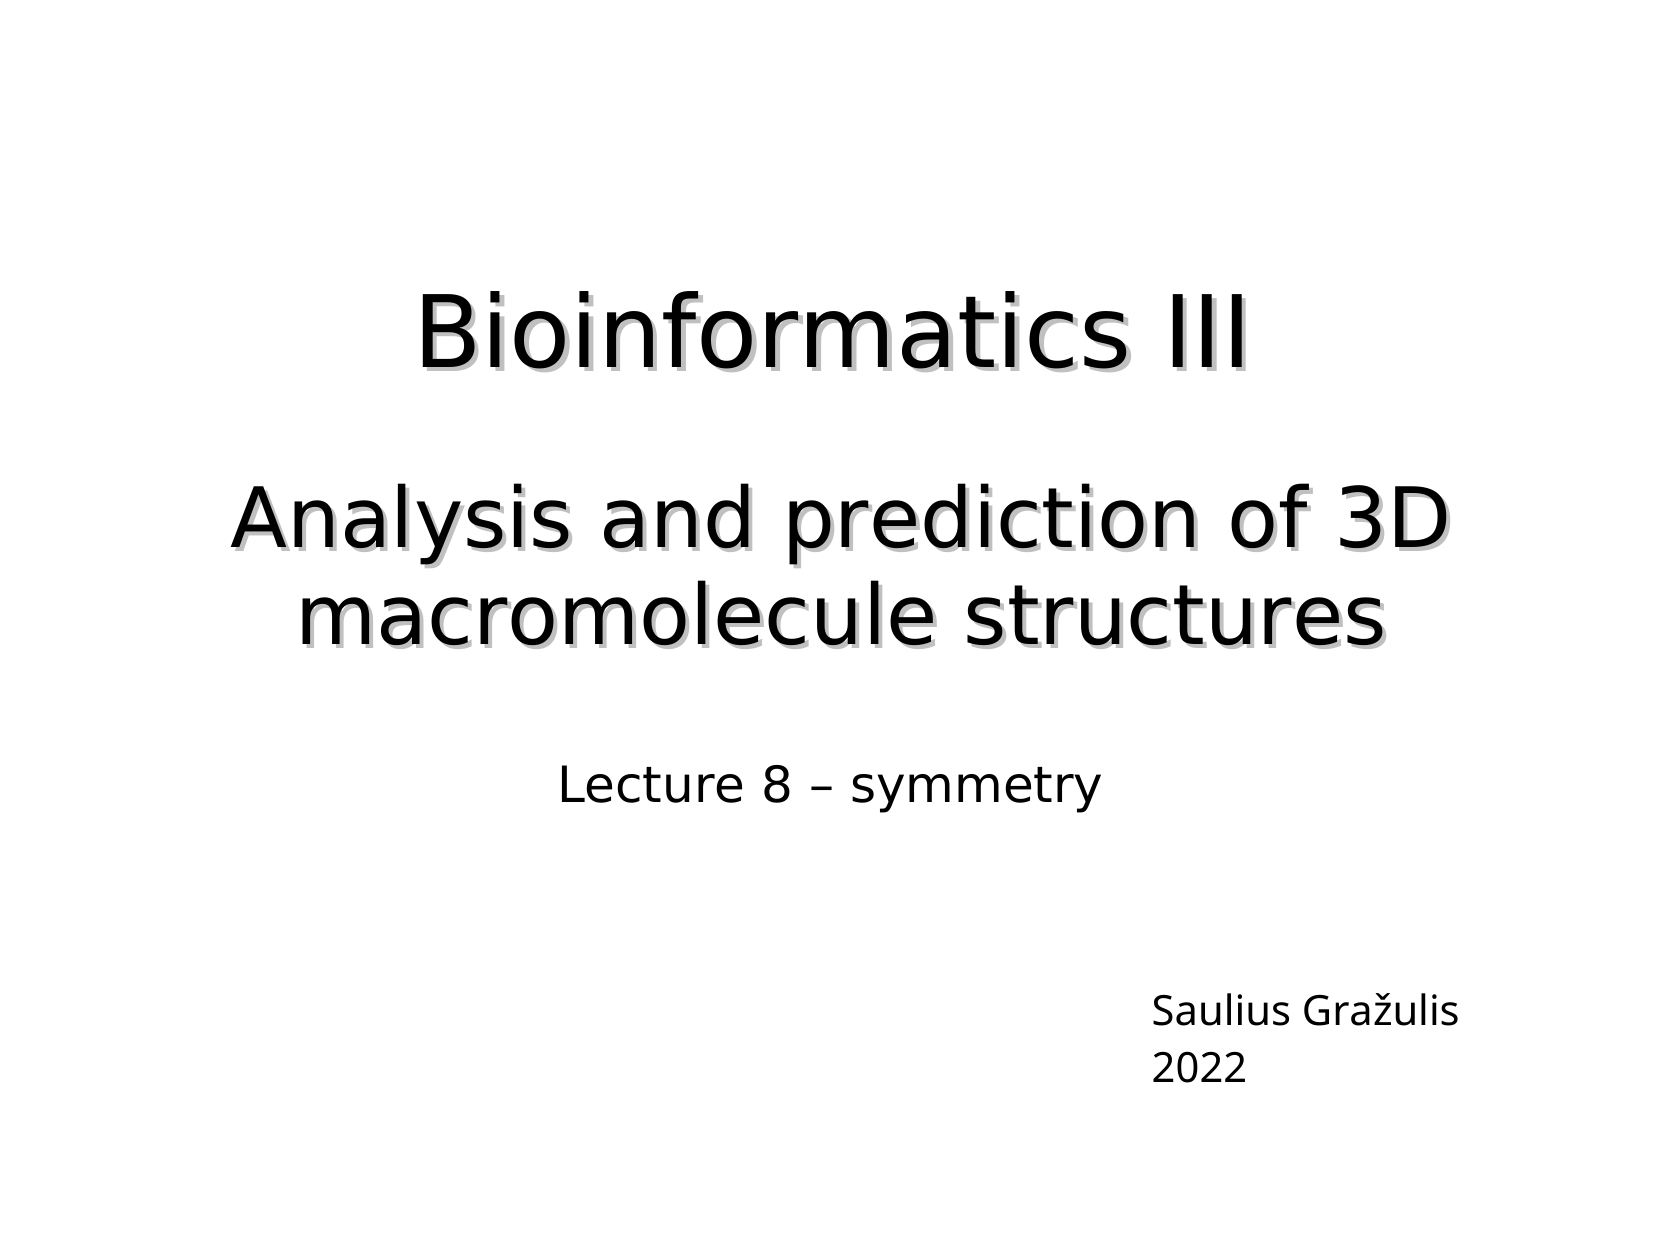

# Bioinformatics III
Analysis and prediction of 3D macromolecule structures
Lecture 8 – symmetry
Saulius Gražulis
2022